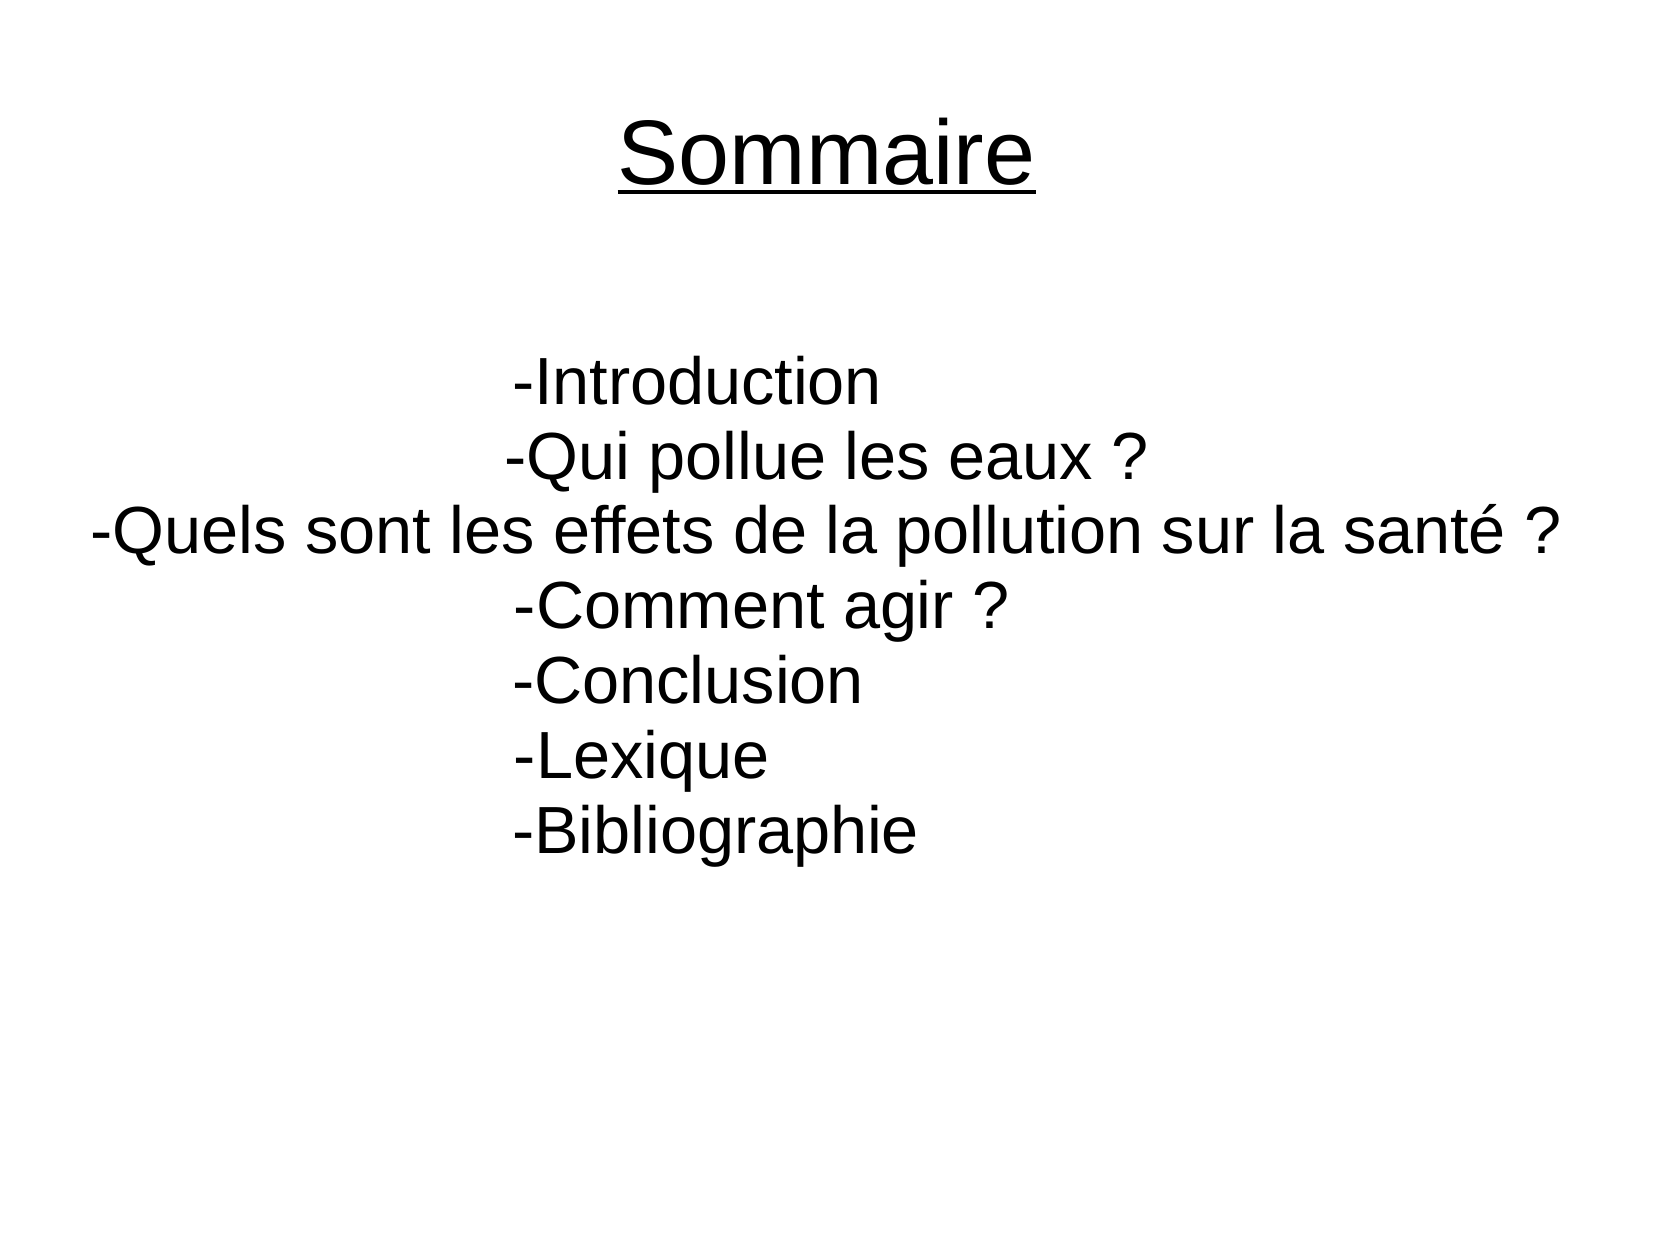

Sommaire
# -Introduction
-Qui pollue les eaux ?
-Quels sont les effets de la pollution sur la santé ?
-Comment agir ?
-Conclusion
-Lexique
-Bibliographie